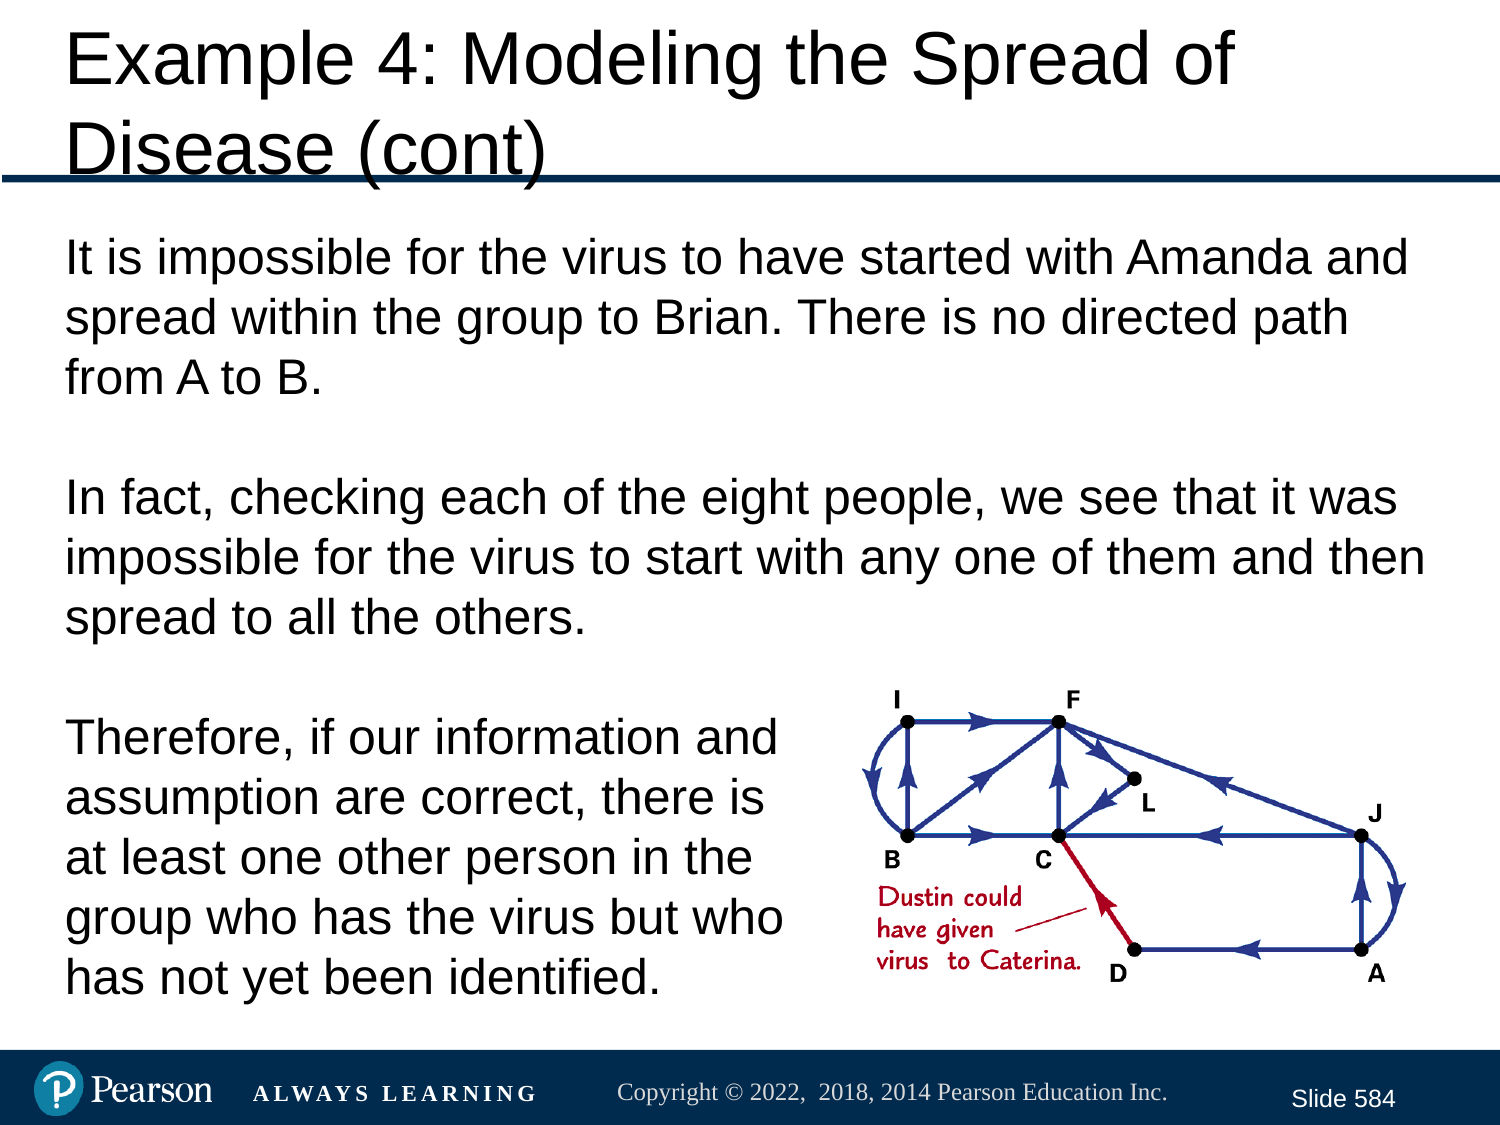

# Example 4: Modeling the Spread of Disease (cont)
It is impossible for the virus to have started with Amanda and spread within the group to Brian. There is no directed path from A to B.
In fact, checking each of the eight people, we see that it was impossible for the virus to start with any one of them and then spread to all the others.
Therefore, if our information and assumption are correct, there is at least one other person in the group who has the virus but who has not yet been identified.